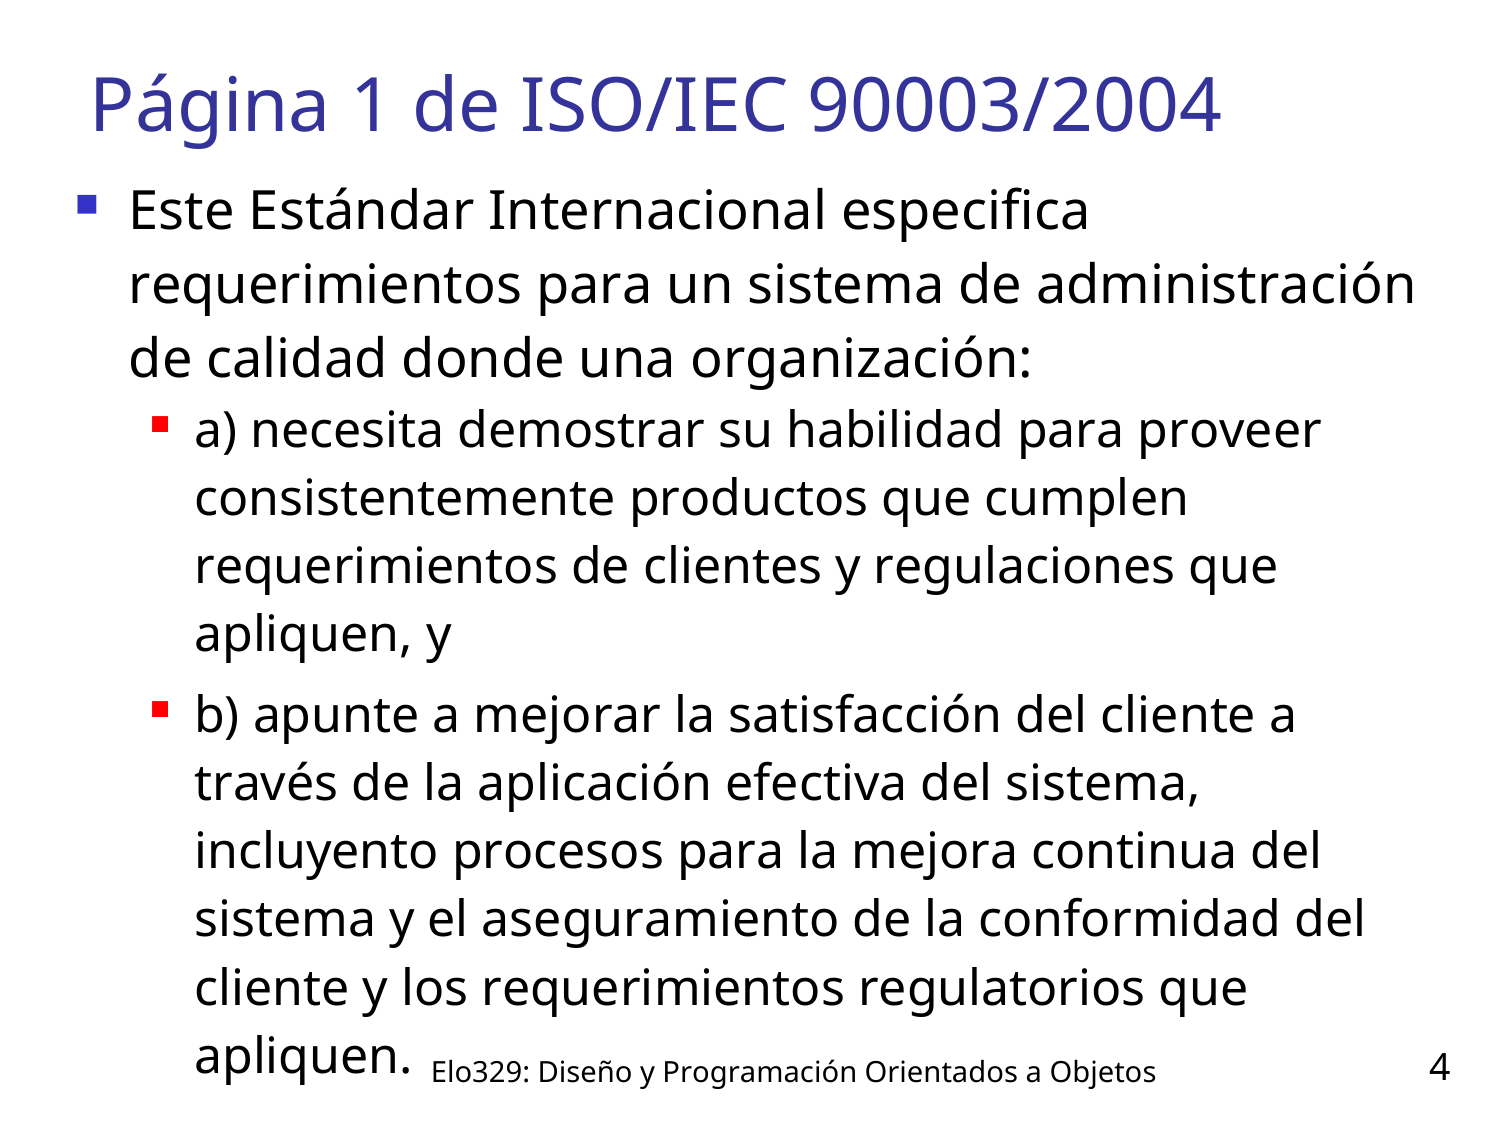

# Página 1 de ISO/IEC 90003/2004
Este Estándar Internacional especifica requerimientos para un sistema de administración de calidad donde una organización:
a) necesita demostrar su habilidad para proveer consistentemente productos que cumplen requerimientos de clientes y regulaciones que apliquen, y
b) apunte a mejorar la satisfacción del cliente a través de la aplicación efectiva del sistema, incluyento procesos para la mejora continua del sistema y el aseguramiento de la conformidad del cliente y los requerimientos regulatorios que apliquen.
NOTA: En este Estándar Internacional, el término “producto” aplica solo a los productos entendidos para, o requeridos por, un cliente.
4